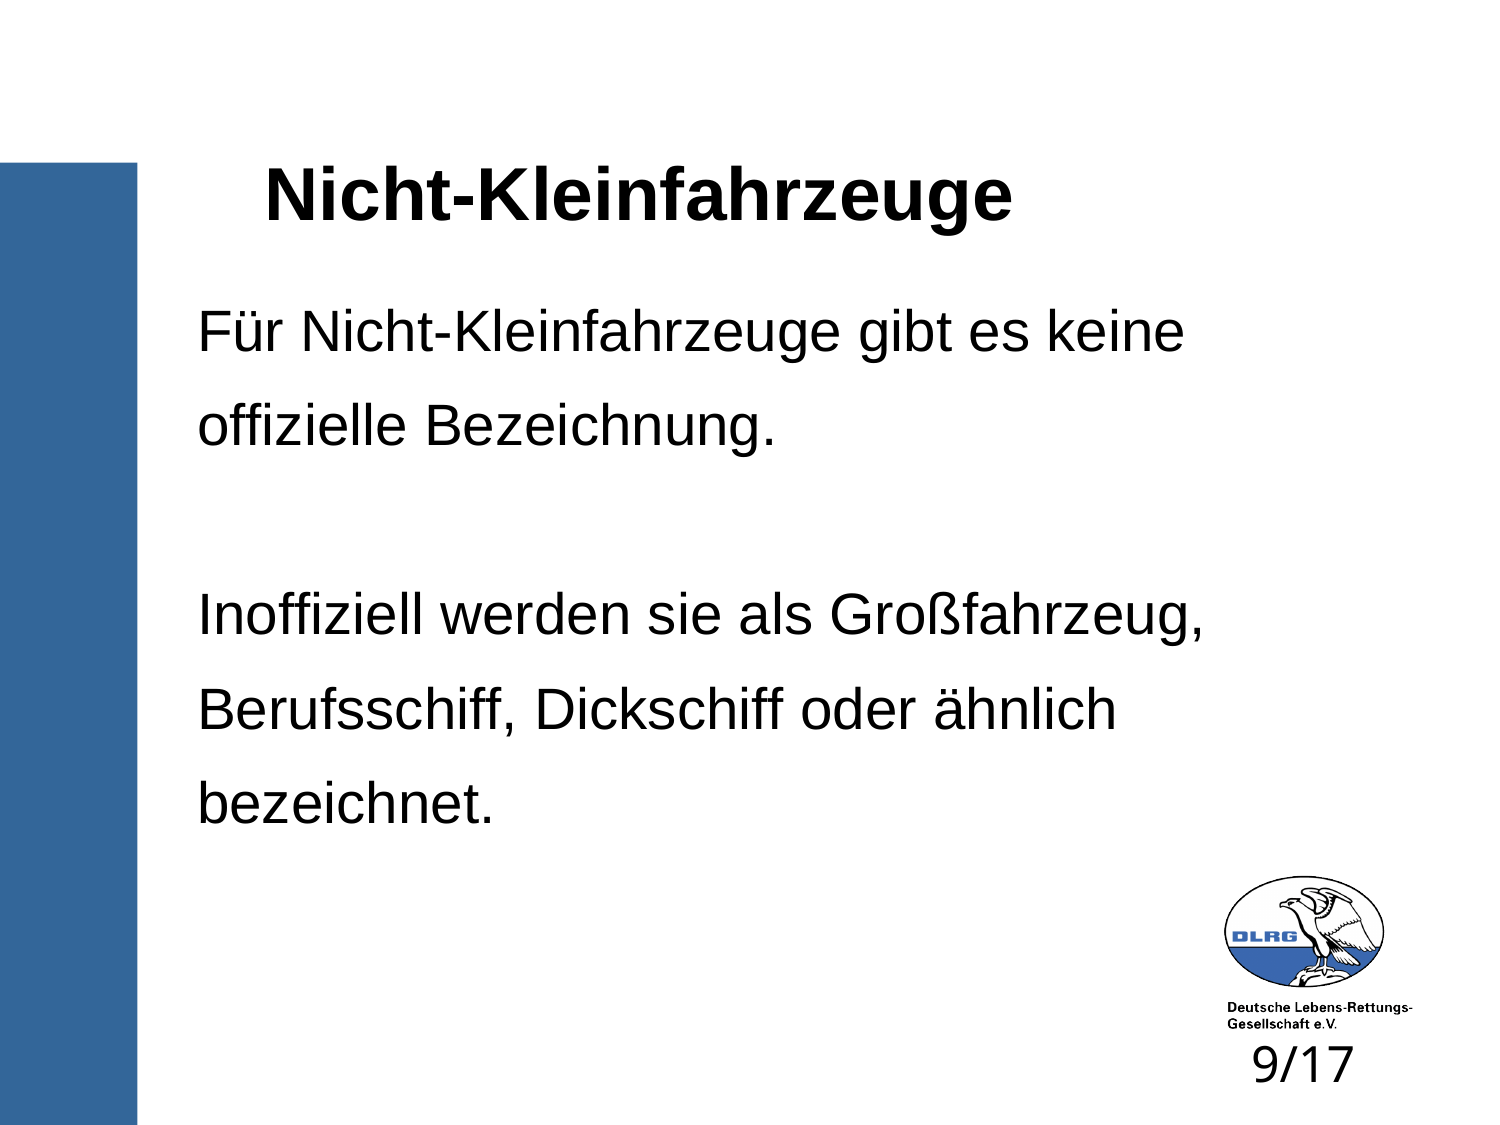

Nicht-Kleinfahrzeuge
Für Nicht-Kleinfahrzeuge gibt es keine
offizielle Bezeichnung.
Inoffiziell werden sie als Großfahrzeug,
Berufsschiff, Dickschiff oder ähnlich
bezeichnet.